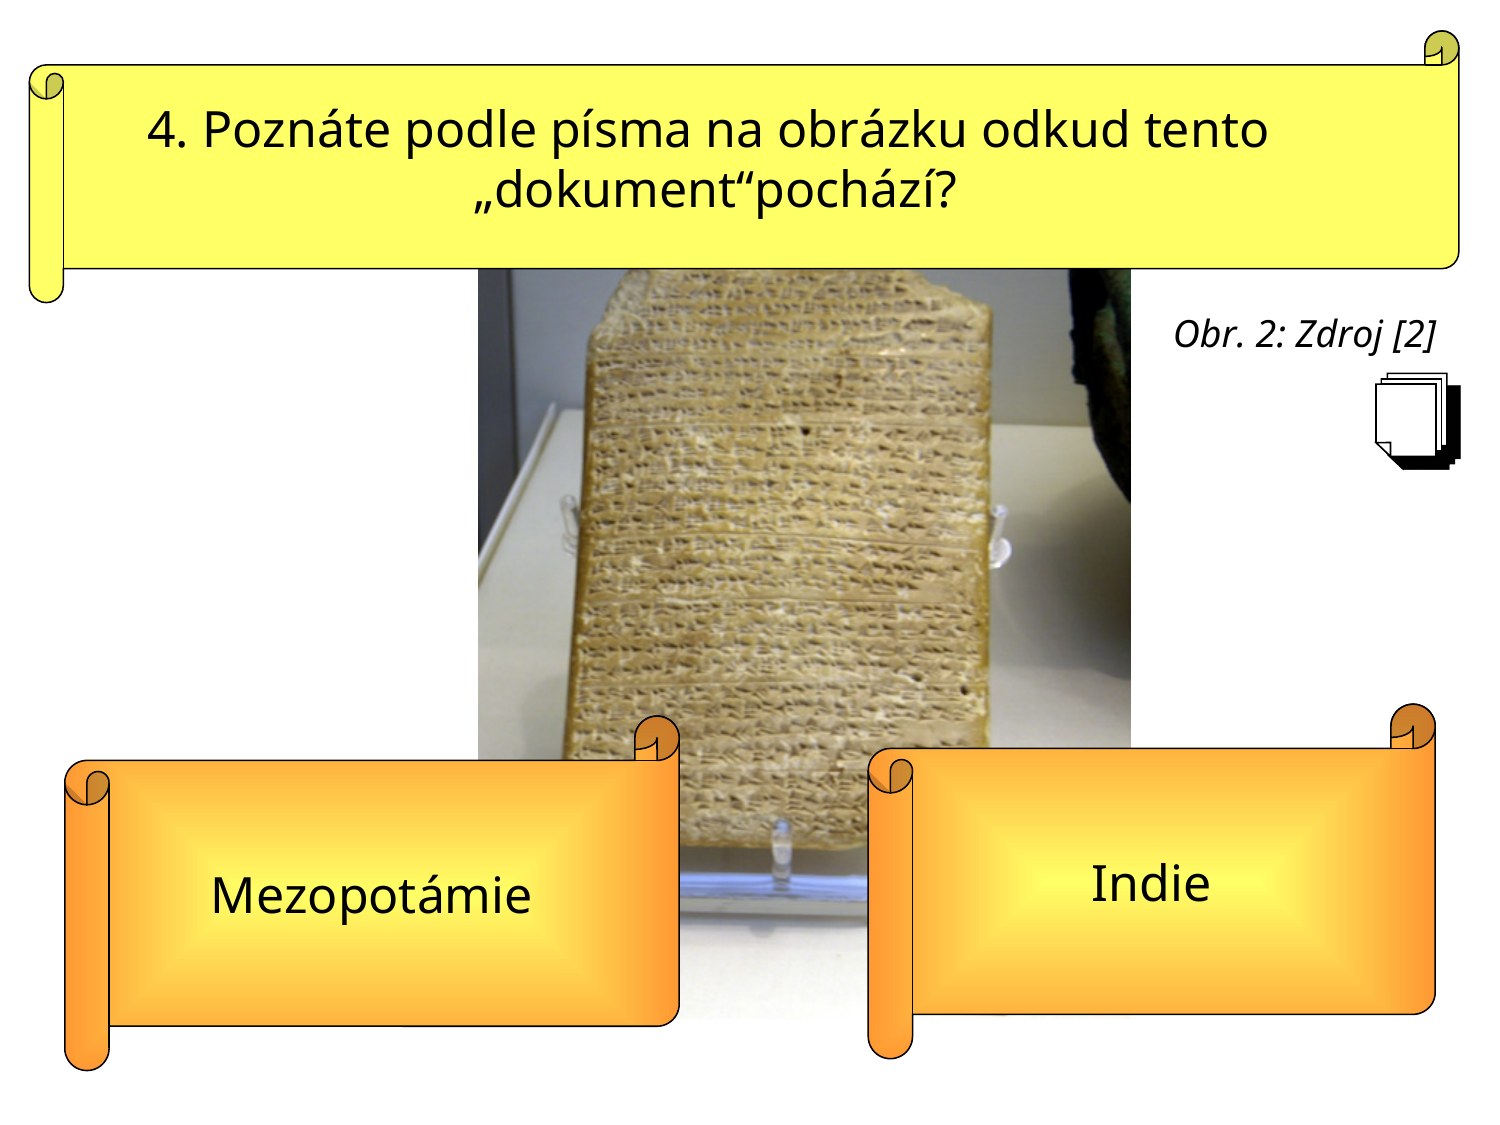

4. Poznáte podle písma na obrázku odkud tento
„dokument“pochází?
Obr. 2: Zdroj [2]
Indie
Mezopotámie